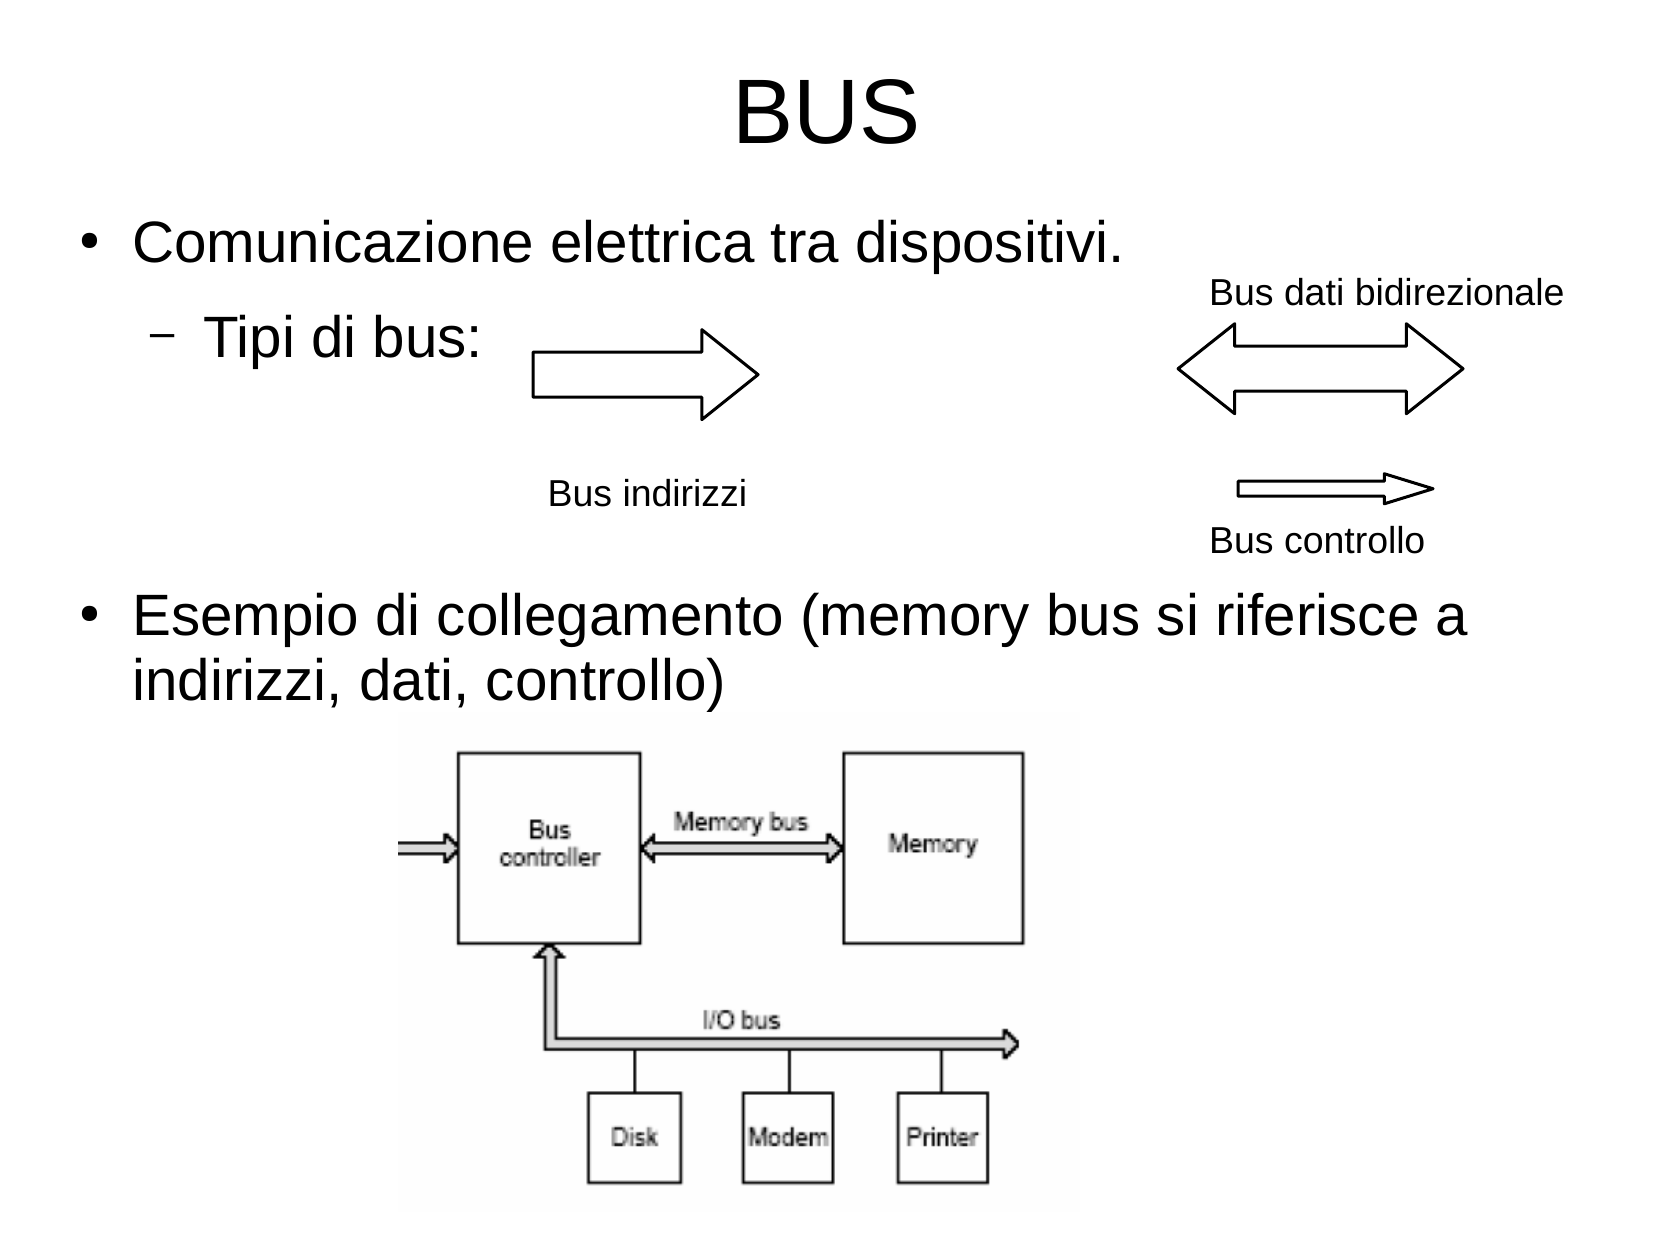

# BUS
Comunicazione elettrica tra dispositivi.
Tipi di bus:
Esempio di collegamento (memory bus si riferisce a indirizzi, dati, controllo)
Bus dati bidirezionale
Bus indirizzi
Bus controllo